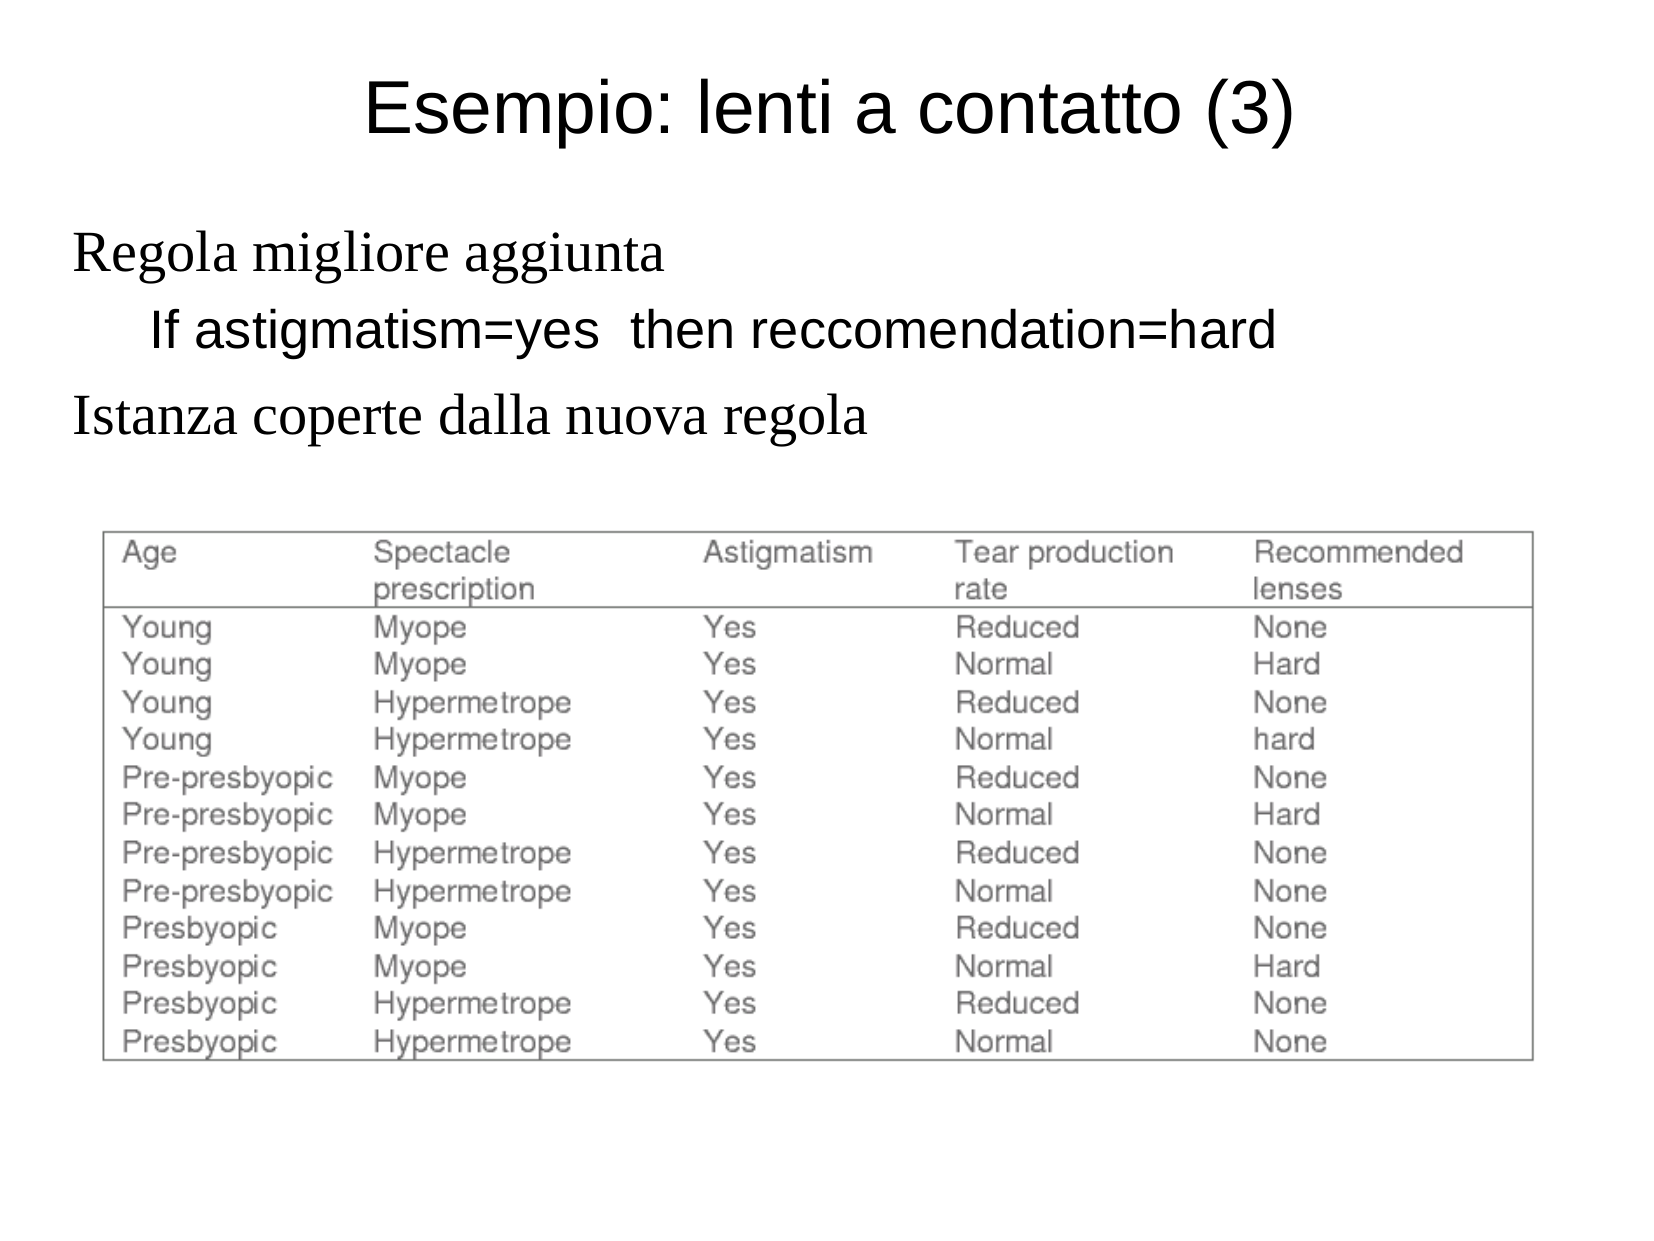

# Esempio: lenti a contatto (3)
Regola migliore aggiunta
If astigmatism=yes then reccomendation=hard
Istanza coperte dalla nuova regola